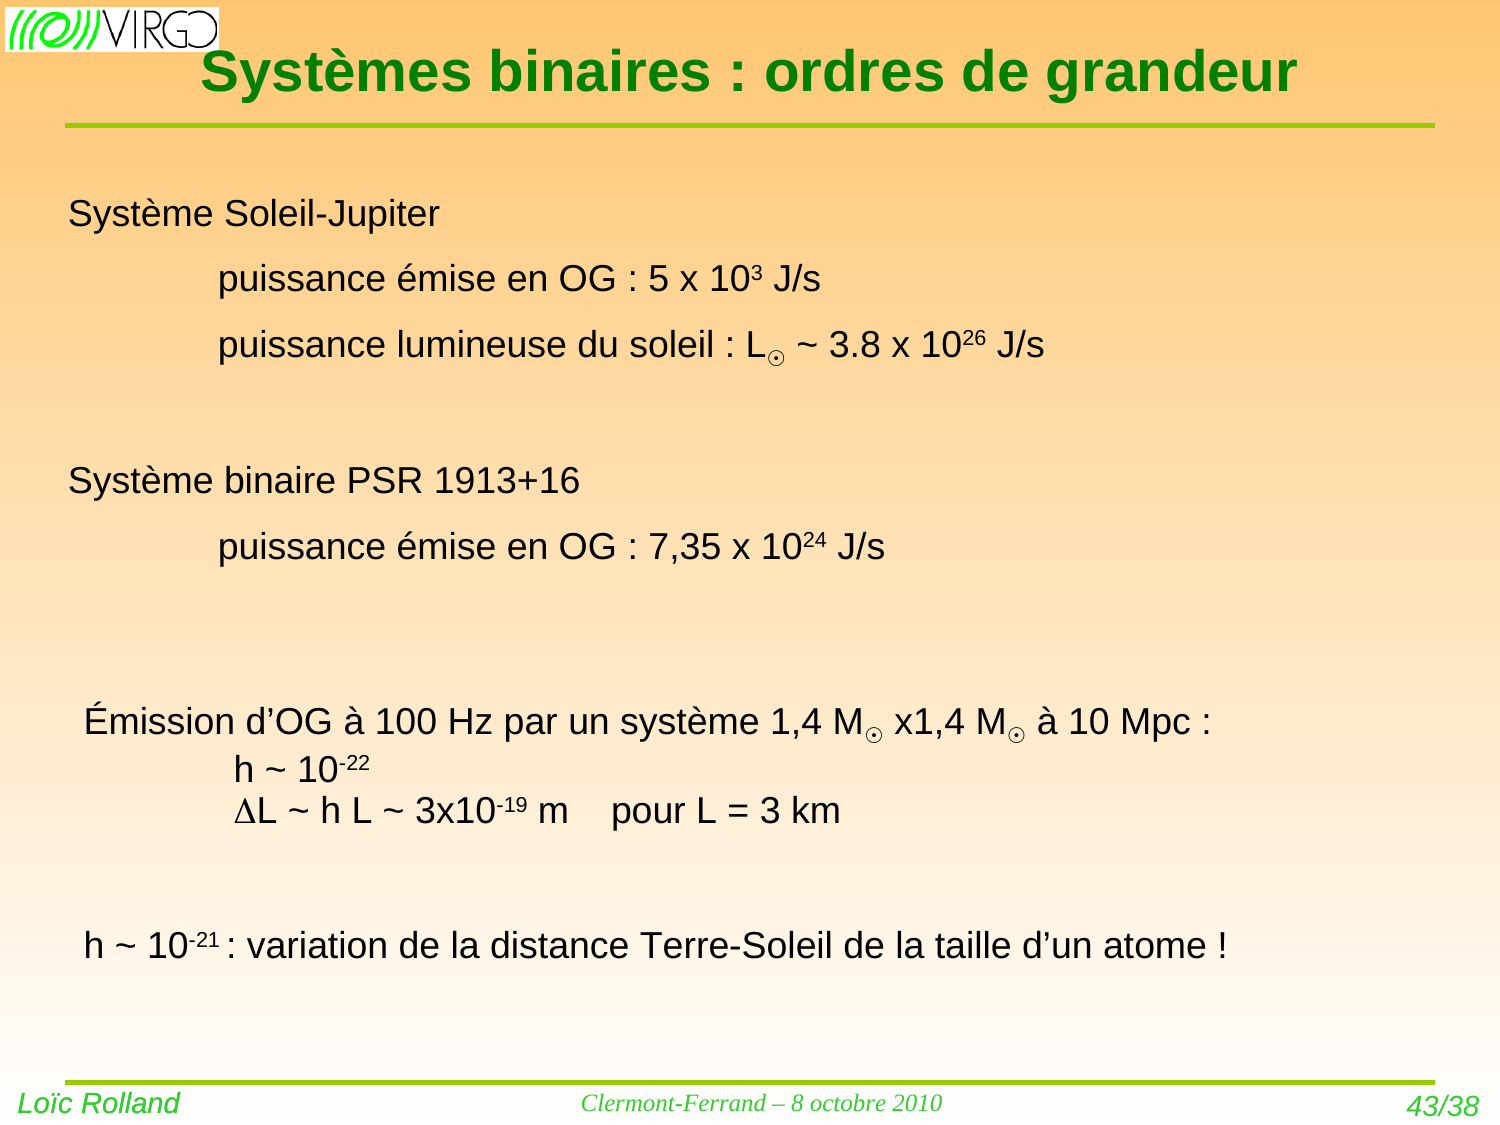

# Systèmes binaires : ordres de grandeur
Système Soleil-Jupiter
	puissance émise en OG : 5 x 103 J/s
	puissance lumineuse du soleil : L ~ 3.8 x 1026 J/s
Système binaire PSR 1913+16
	puissance émise en OG : 7,35 x 1024 J/s
Émission d’OG à 100 Hz par un système 1,4 M x1,4 M à 10 Mpc :
	h ~ 10-22
	L ~ h L ~ 3x10-19 m pour L = 3 km
h ~ 10-21 : variation de la distance Terre-Soleil de la taille d’un atome !
43